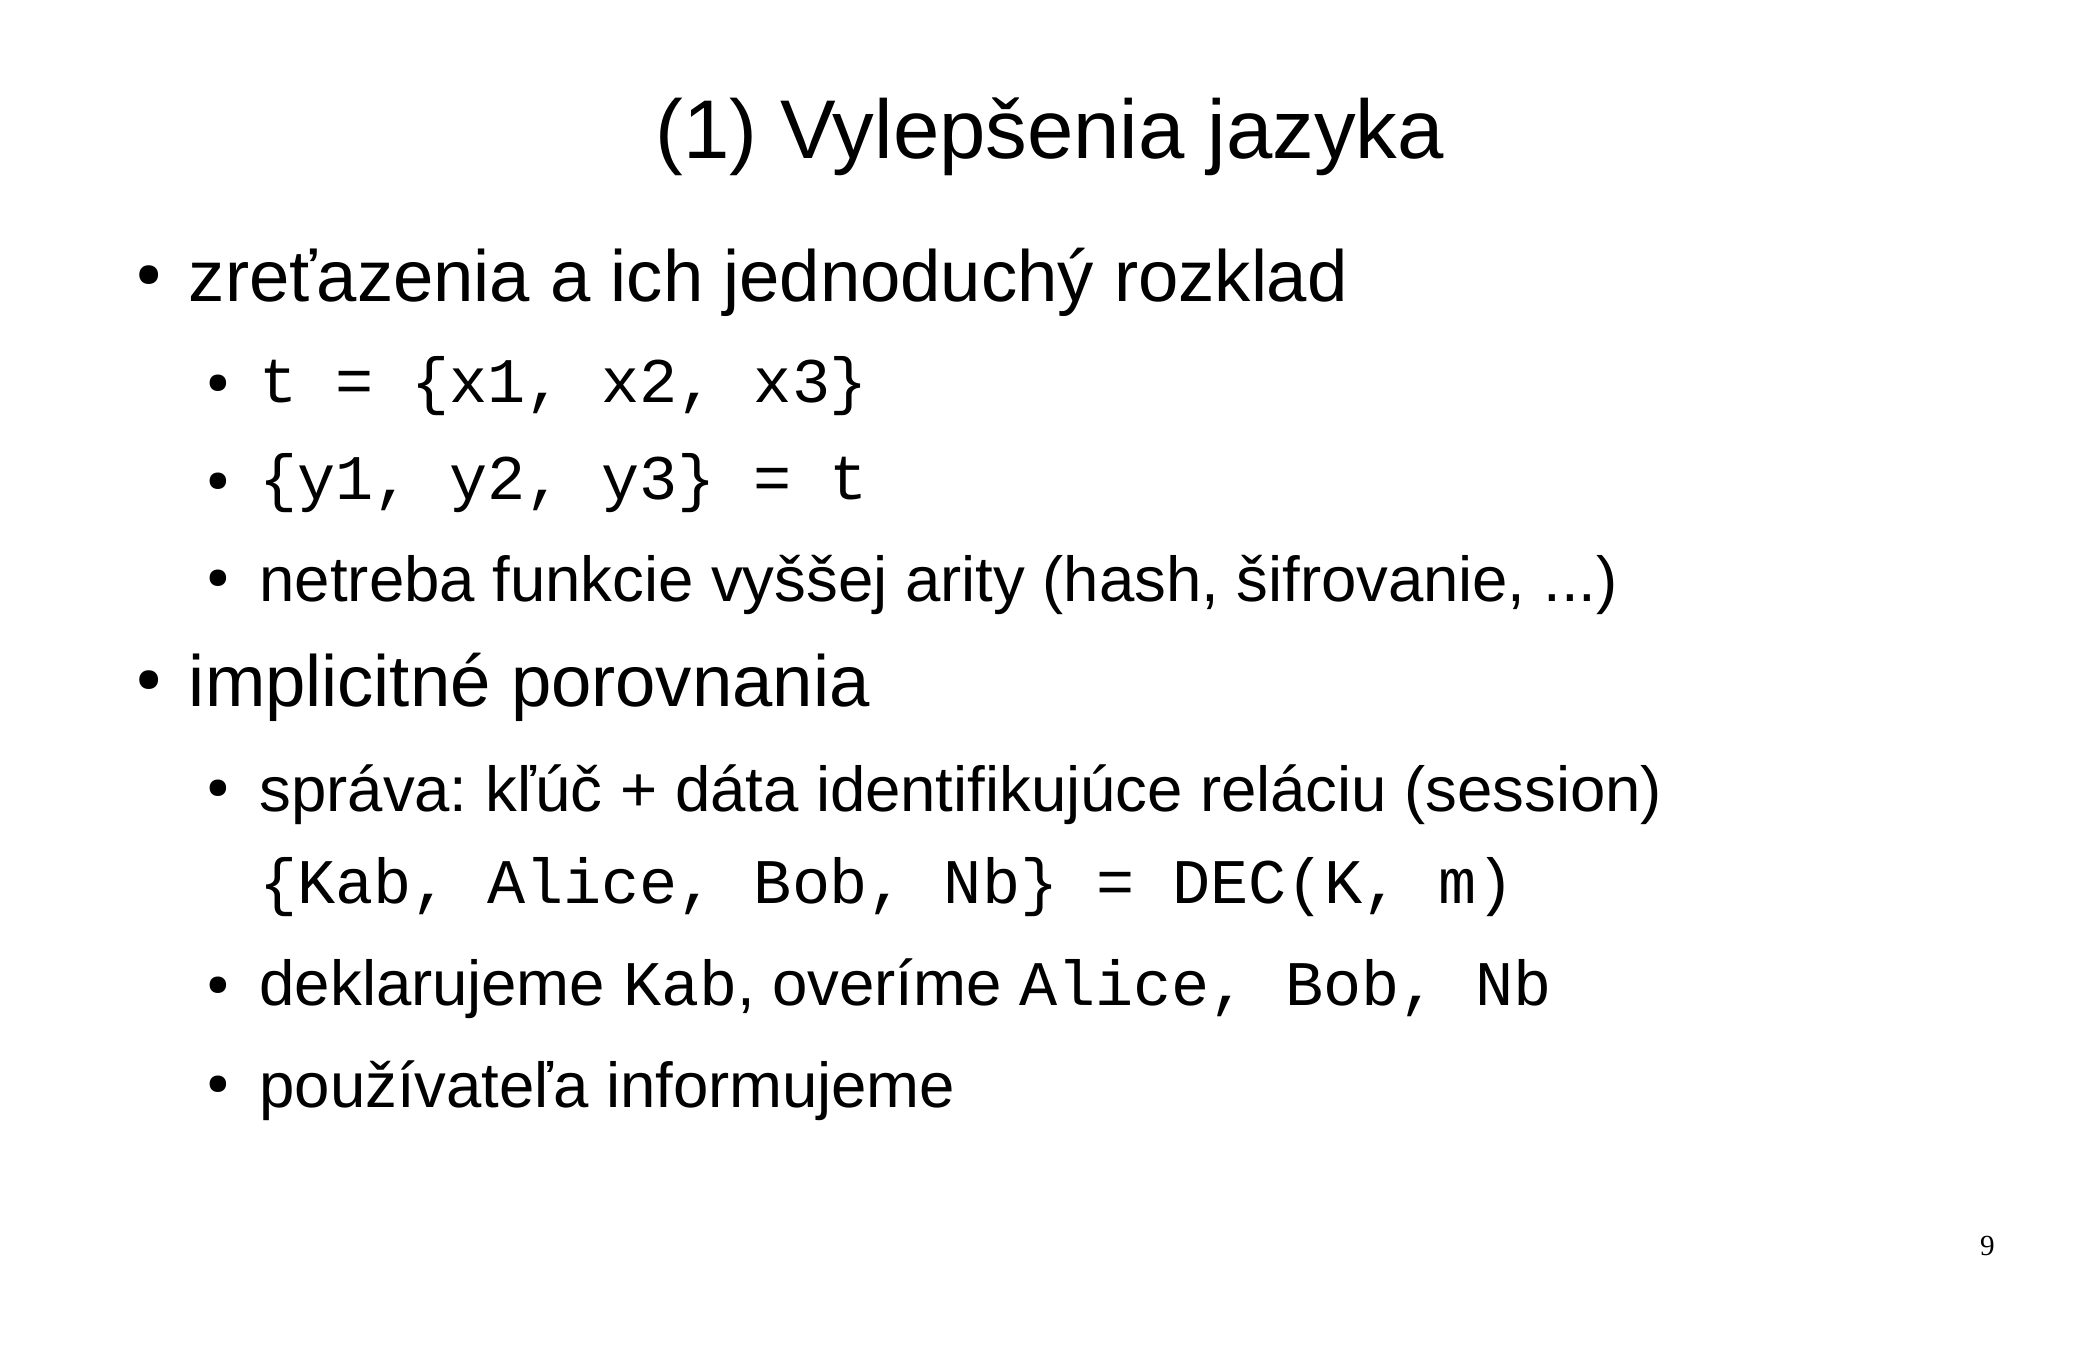

# (1) Vylepšenia jazyka
zreťazenia a ich jednoduchý rozklad
t = {x1, x2, x3}
{y1, y2, y3} = t
netreba funkcie vyššej arity (hash, šifrovanie, ...)
implicitné porovnania
správa: kľúč + dáta identifikujúce reláciu (session)
{Kab, Alice, Bob, Nb} = DEC(K, m)
deklarujeme Kab, overíme Alice, Bob, Nb
používateľa informujeme
9